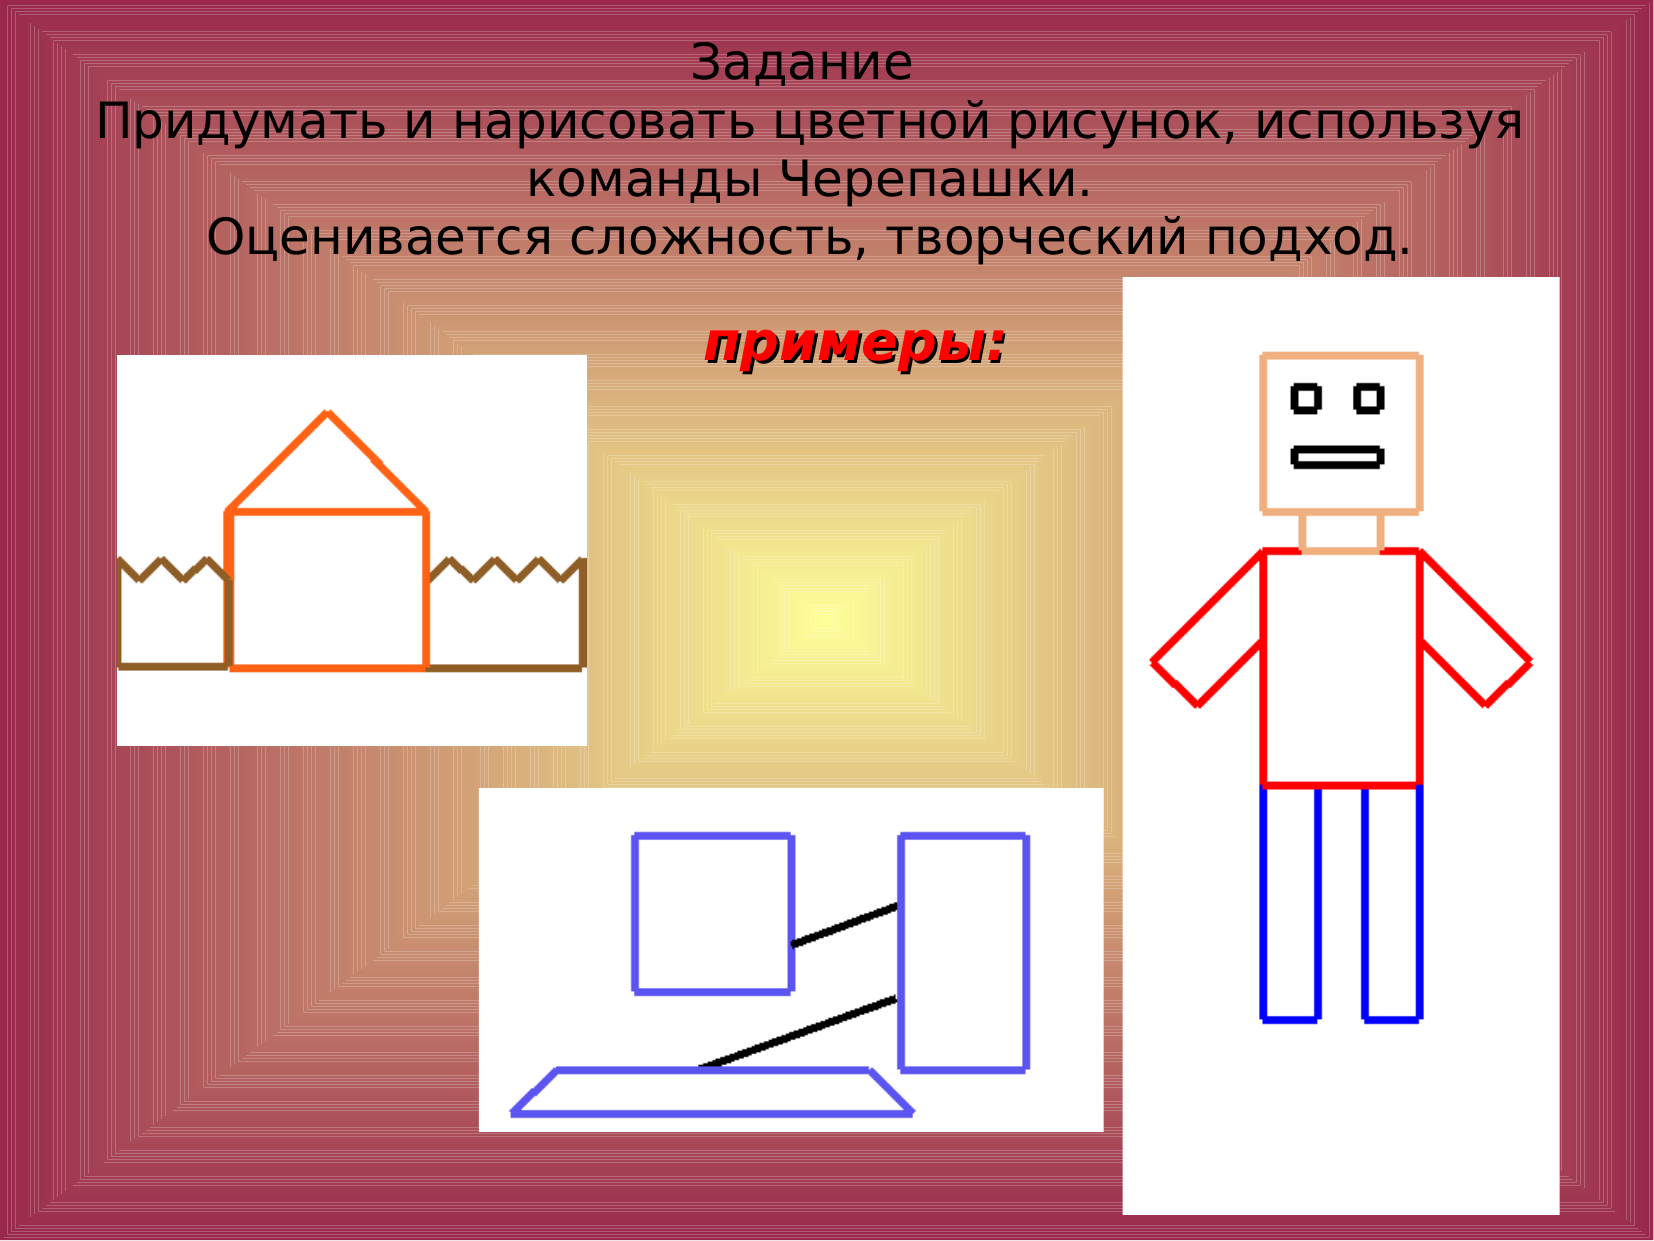

# Задание Придумать и нарисовать цветной рисунок, используя команды Черепашки. Оценивается сложность, творческий подход.
примеры: